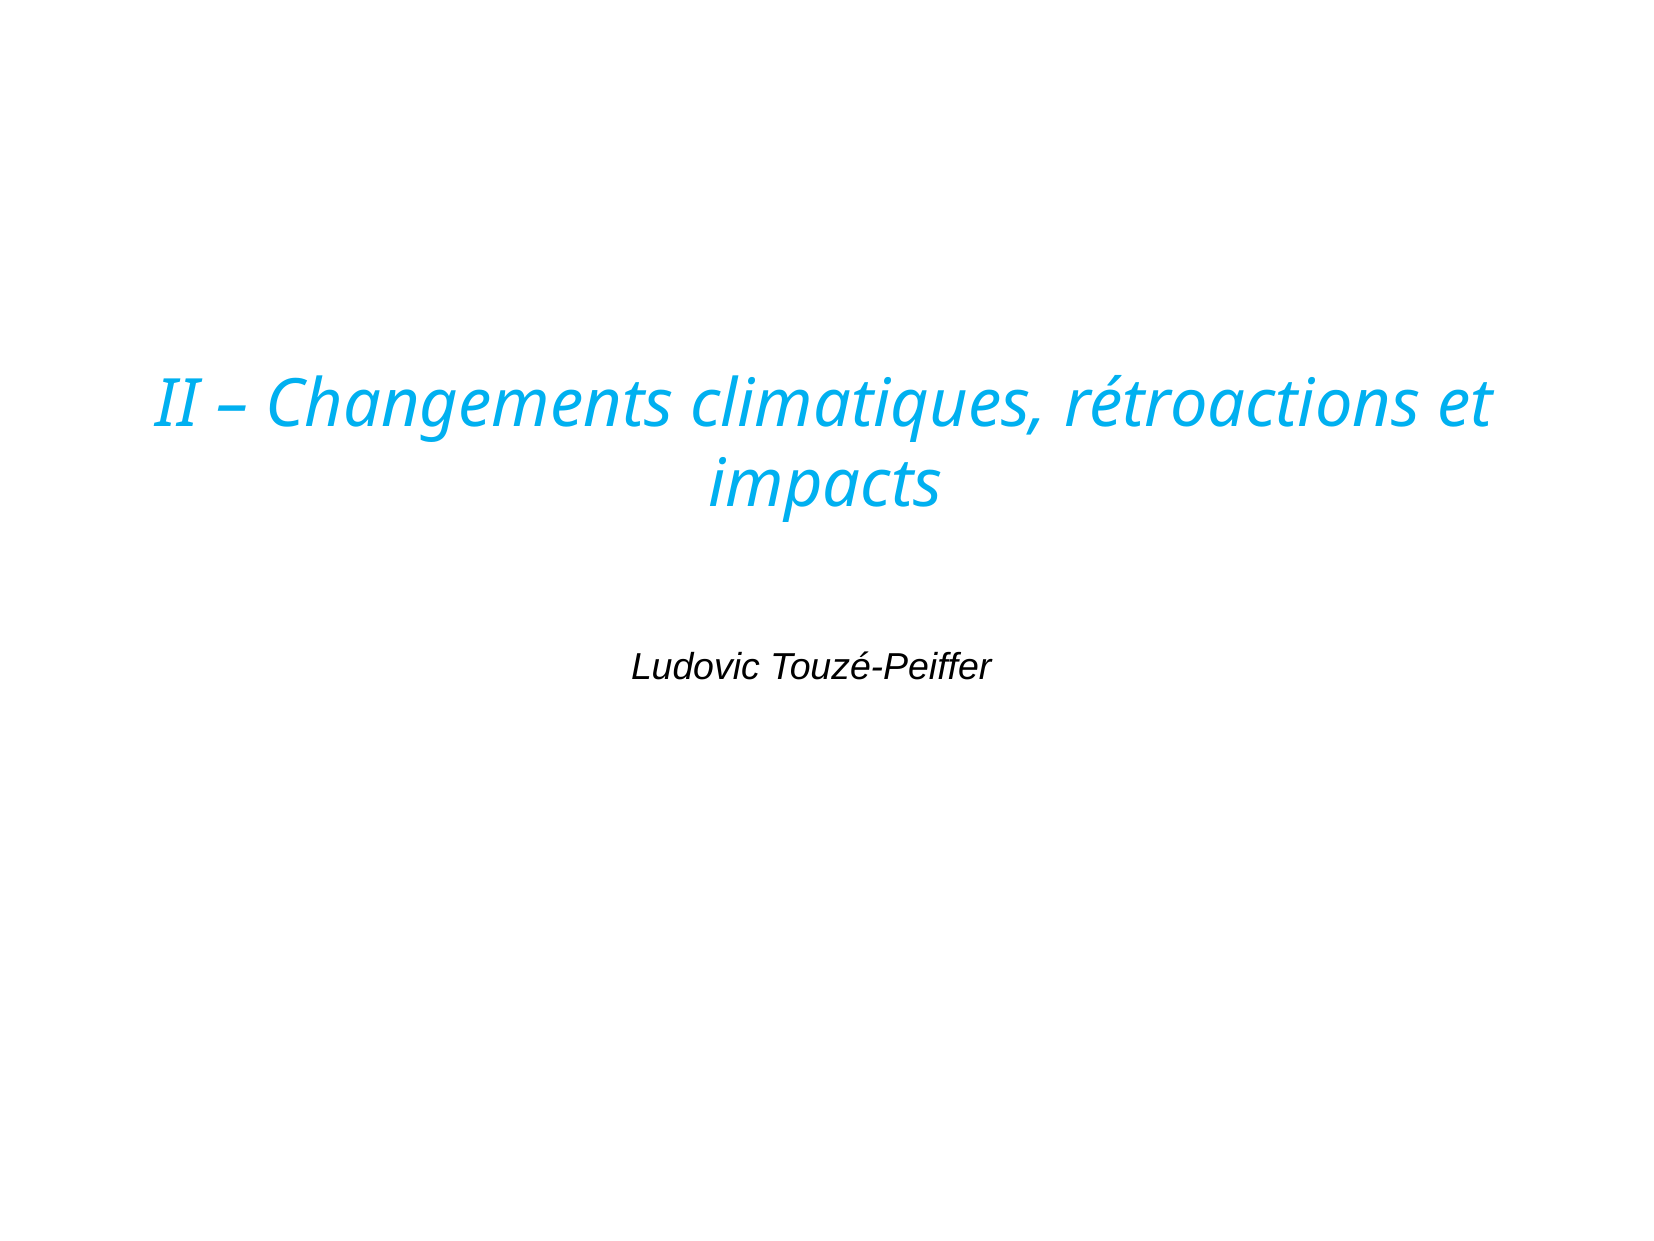

II – Changements climatiques, rétroactions et impacts
Ludovic Touzé-Peiffer